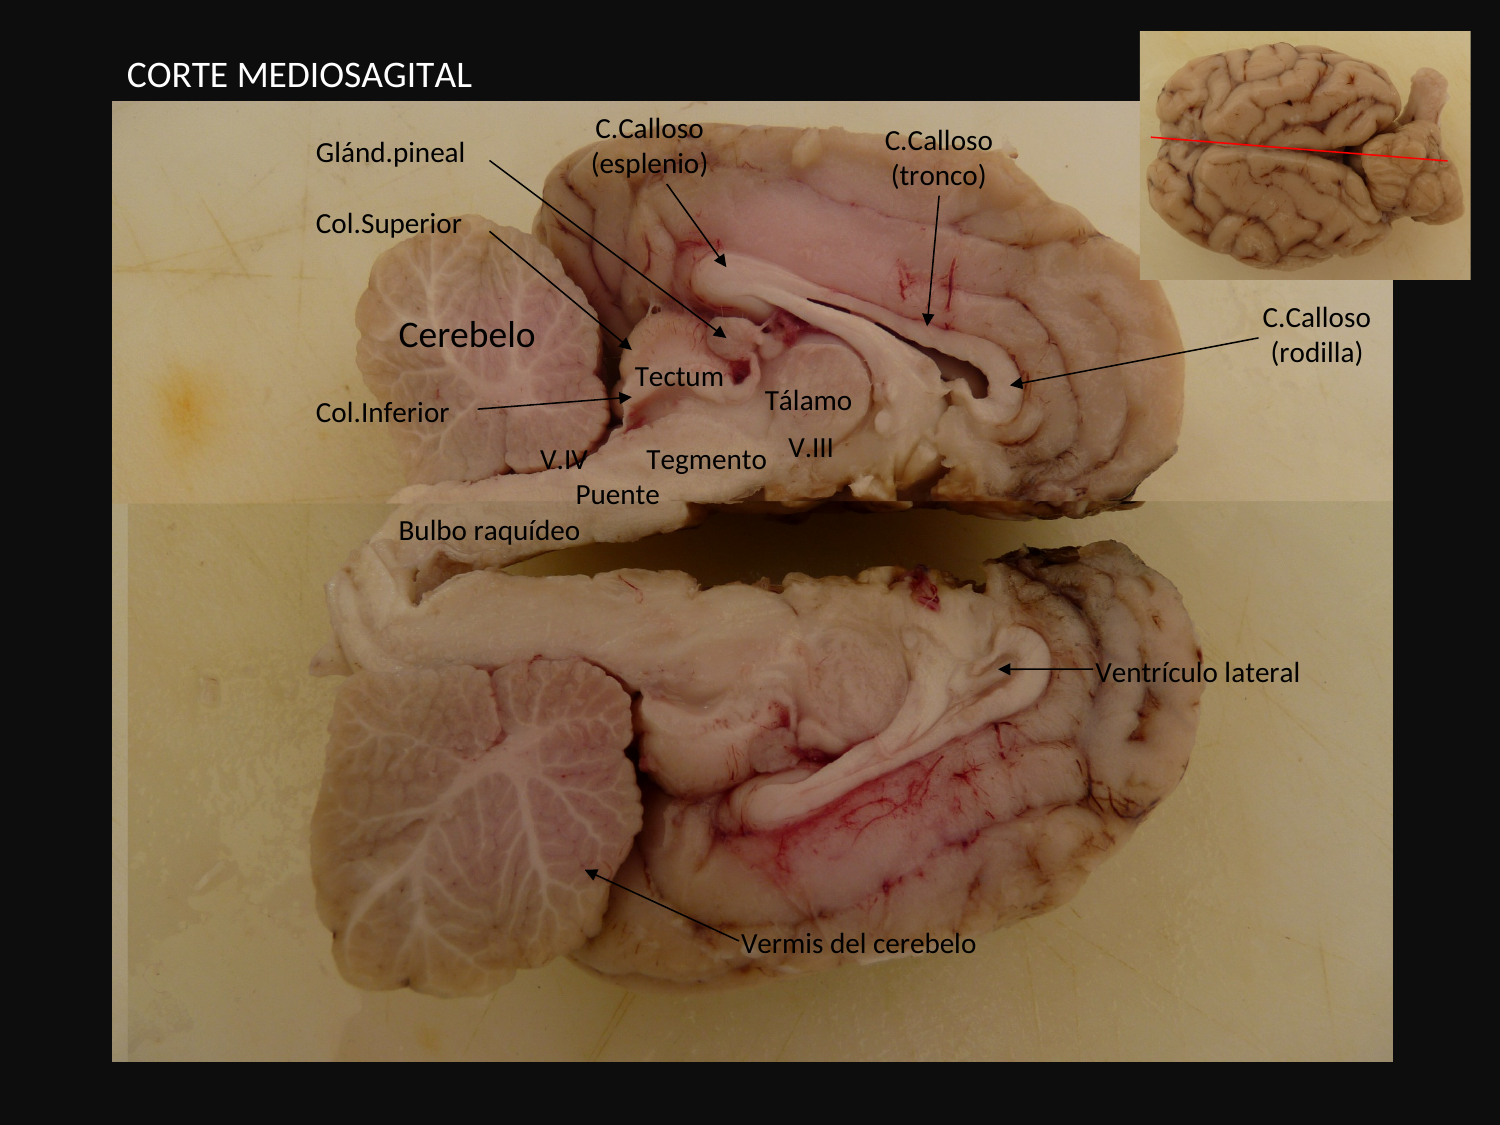

CORTE MEDIOSAGITAL
C.Calloso (esplenio)
C.Calloso (tronco)
Glánd.pineal
Col.Superior
C.Calloso (rodilla)
Cerebelo
Tectum
Tálamo
Col.Inferior
V.III
V.IV
Tegmento
Puente
Bulbo raquídeo
Ventrículo lateral
Vermis del cerebelo